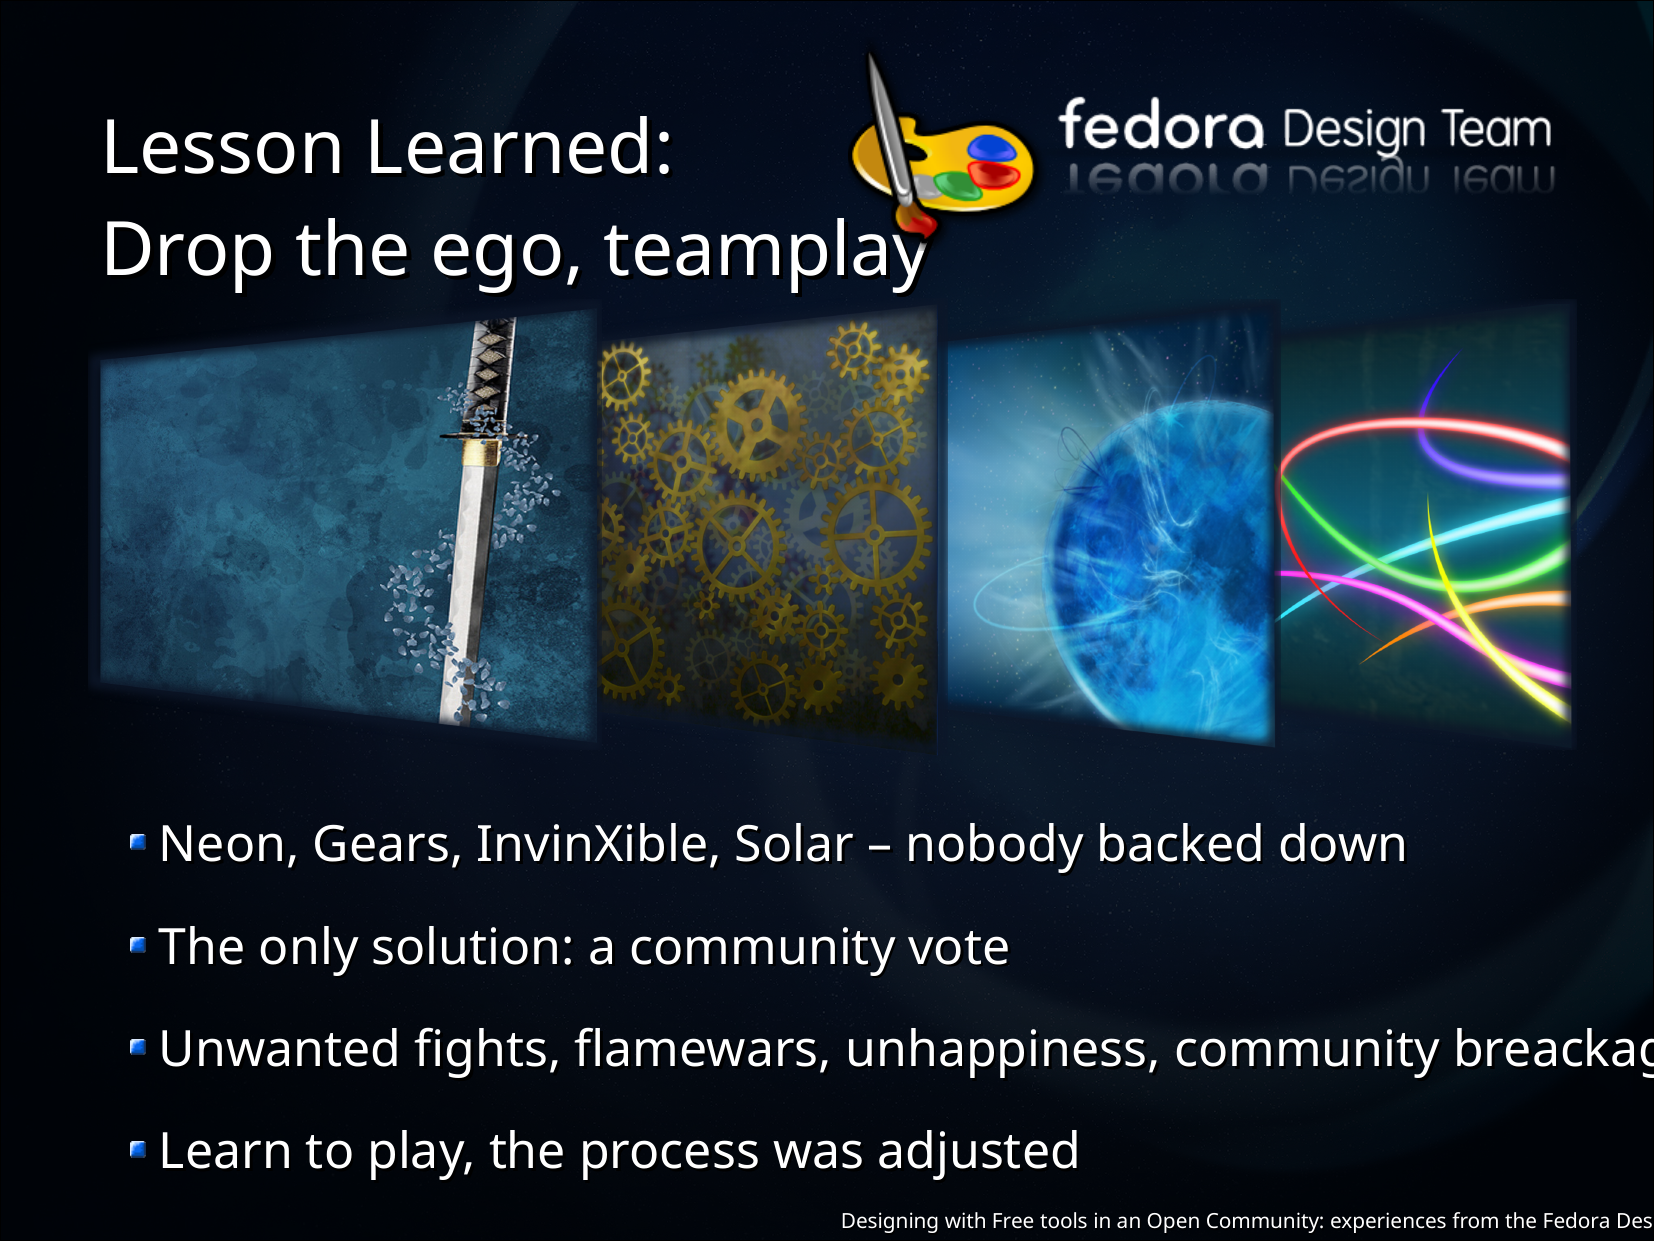

Lesson Learned:
Drop the ego, teamplay
 Neon, Gears, InvinXible, Solar – nobody backed down
 The only solution: a community vote
 Unwanted fights, flamewars, unhappiness, community breackage
 Learn to play, the process was adjusted
Designing with Free tools in an Open Community: experiences from the Fedora Design Team